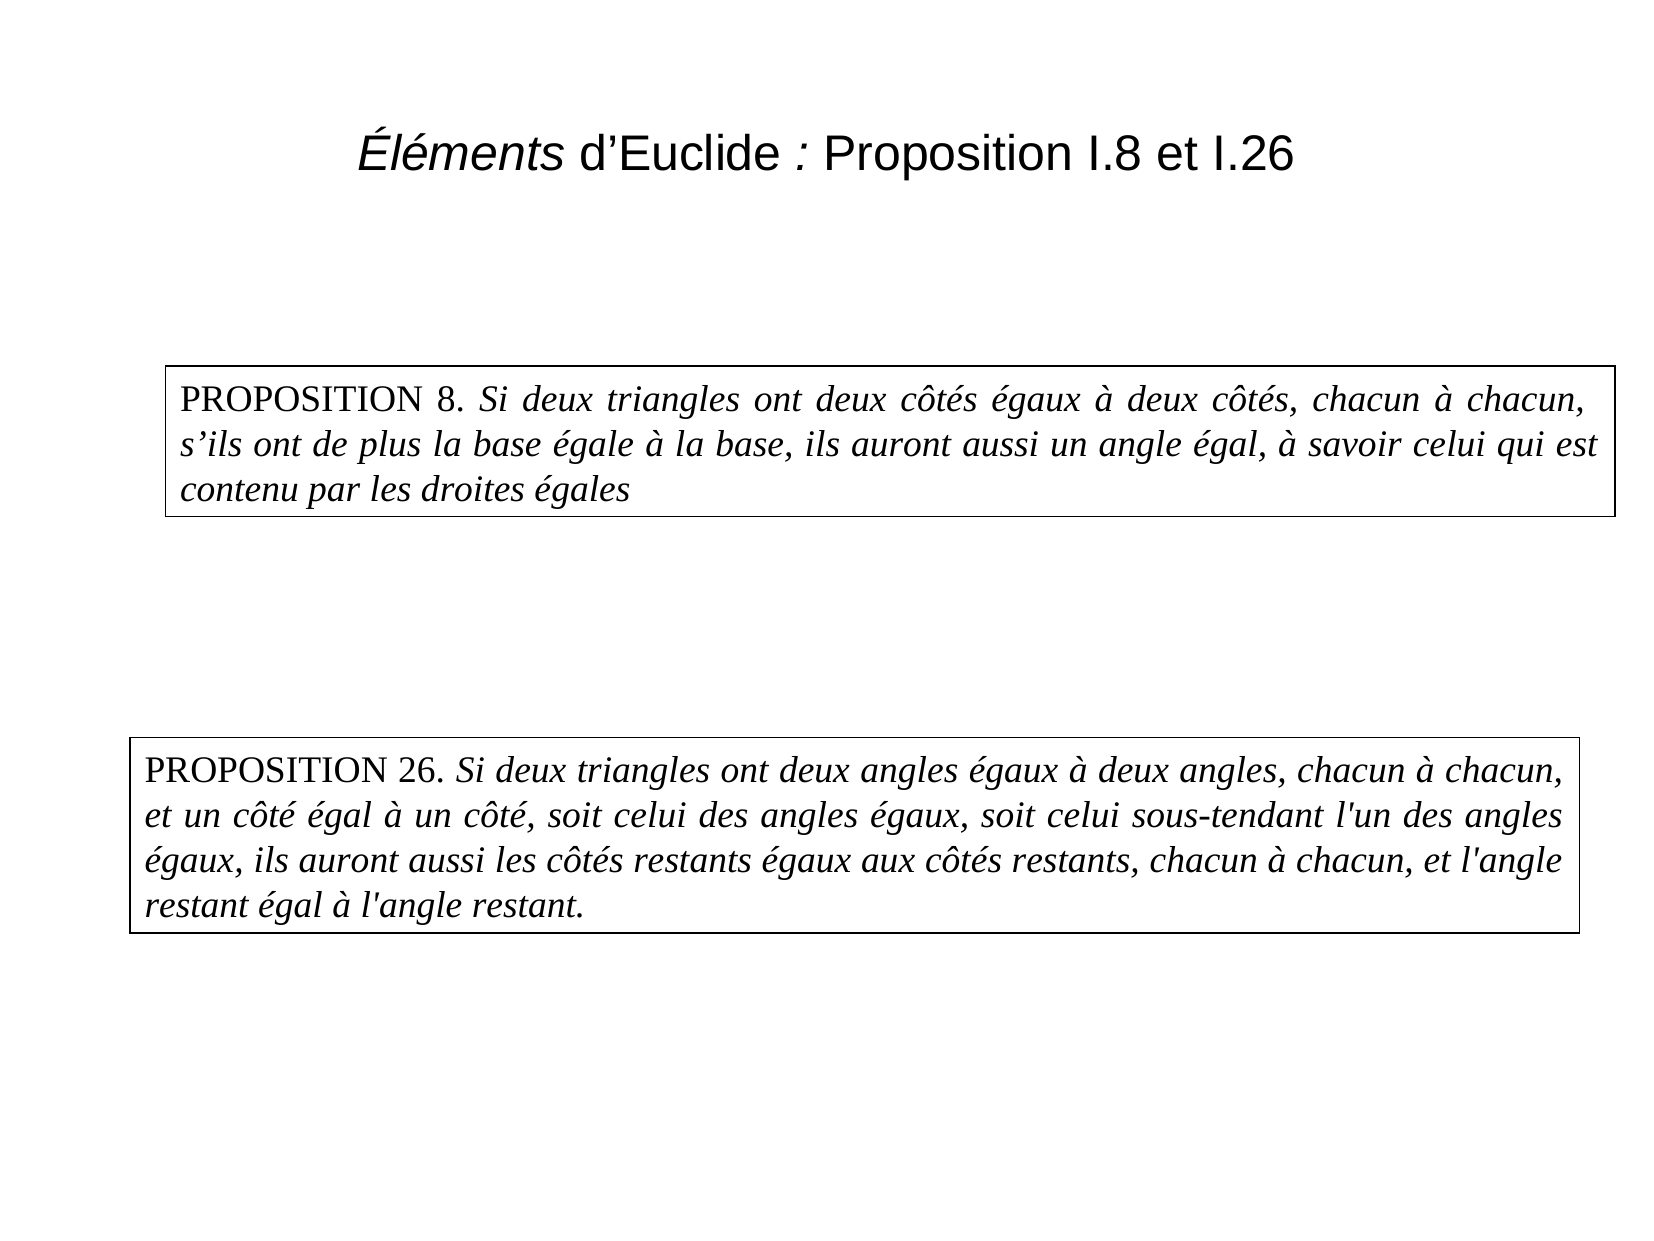

# Éléments d’Euclide : Proposition I.8 et I.26
PROPOSITION 8. Si deux triangles ont deux côtés égaux à deux côtés, chacun à chacun, s’ils ont de plus la base égale à la base, ils auront aussi un angle égal, à savoir celui qui est contenu par les droites égales
PROPOSITION 26. Si deux triangles ont deux angles égaux à deux angles, chacun à chacun, et un côté égal à un côté, soit celui des angles égaux, soit celui sous-tendant l'un des angles égaux, ils auront aussi les côtés restants égaux aux côtés restants, chacun à chacun, et l'angle restant égal à l'angle restant.